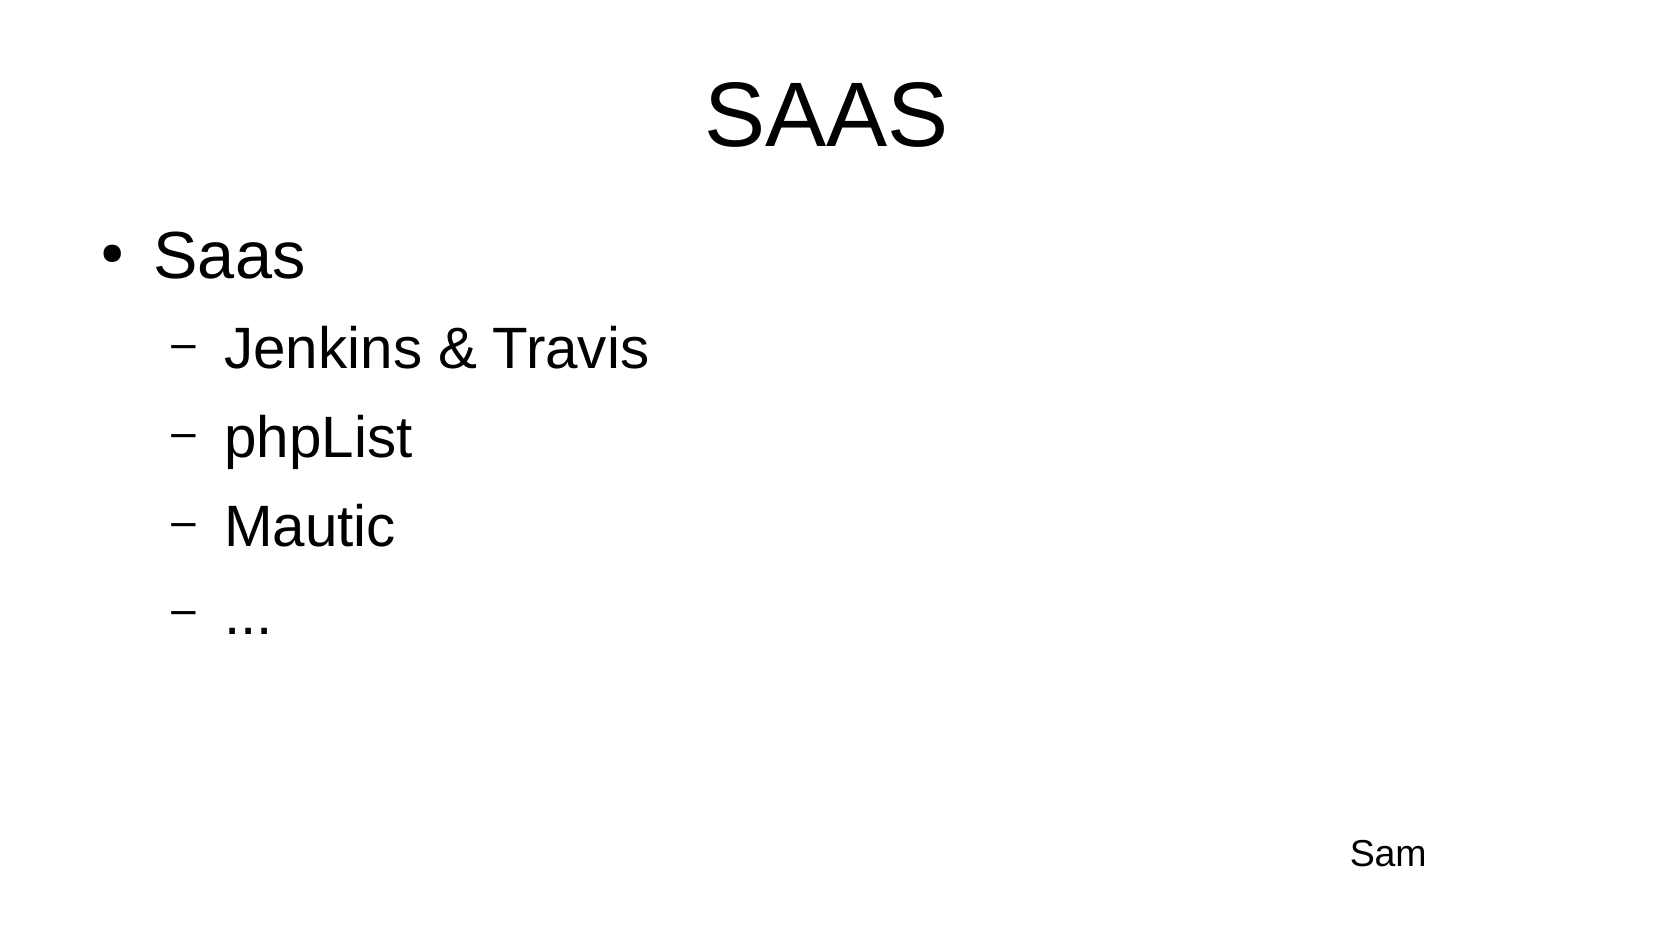

# SAAS
Saas
Jenkins & Travis
phpList
Mautic
...
Sam